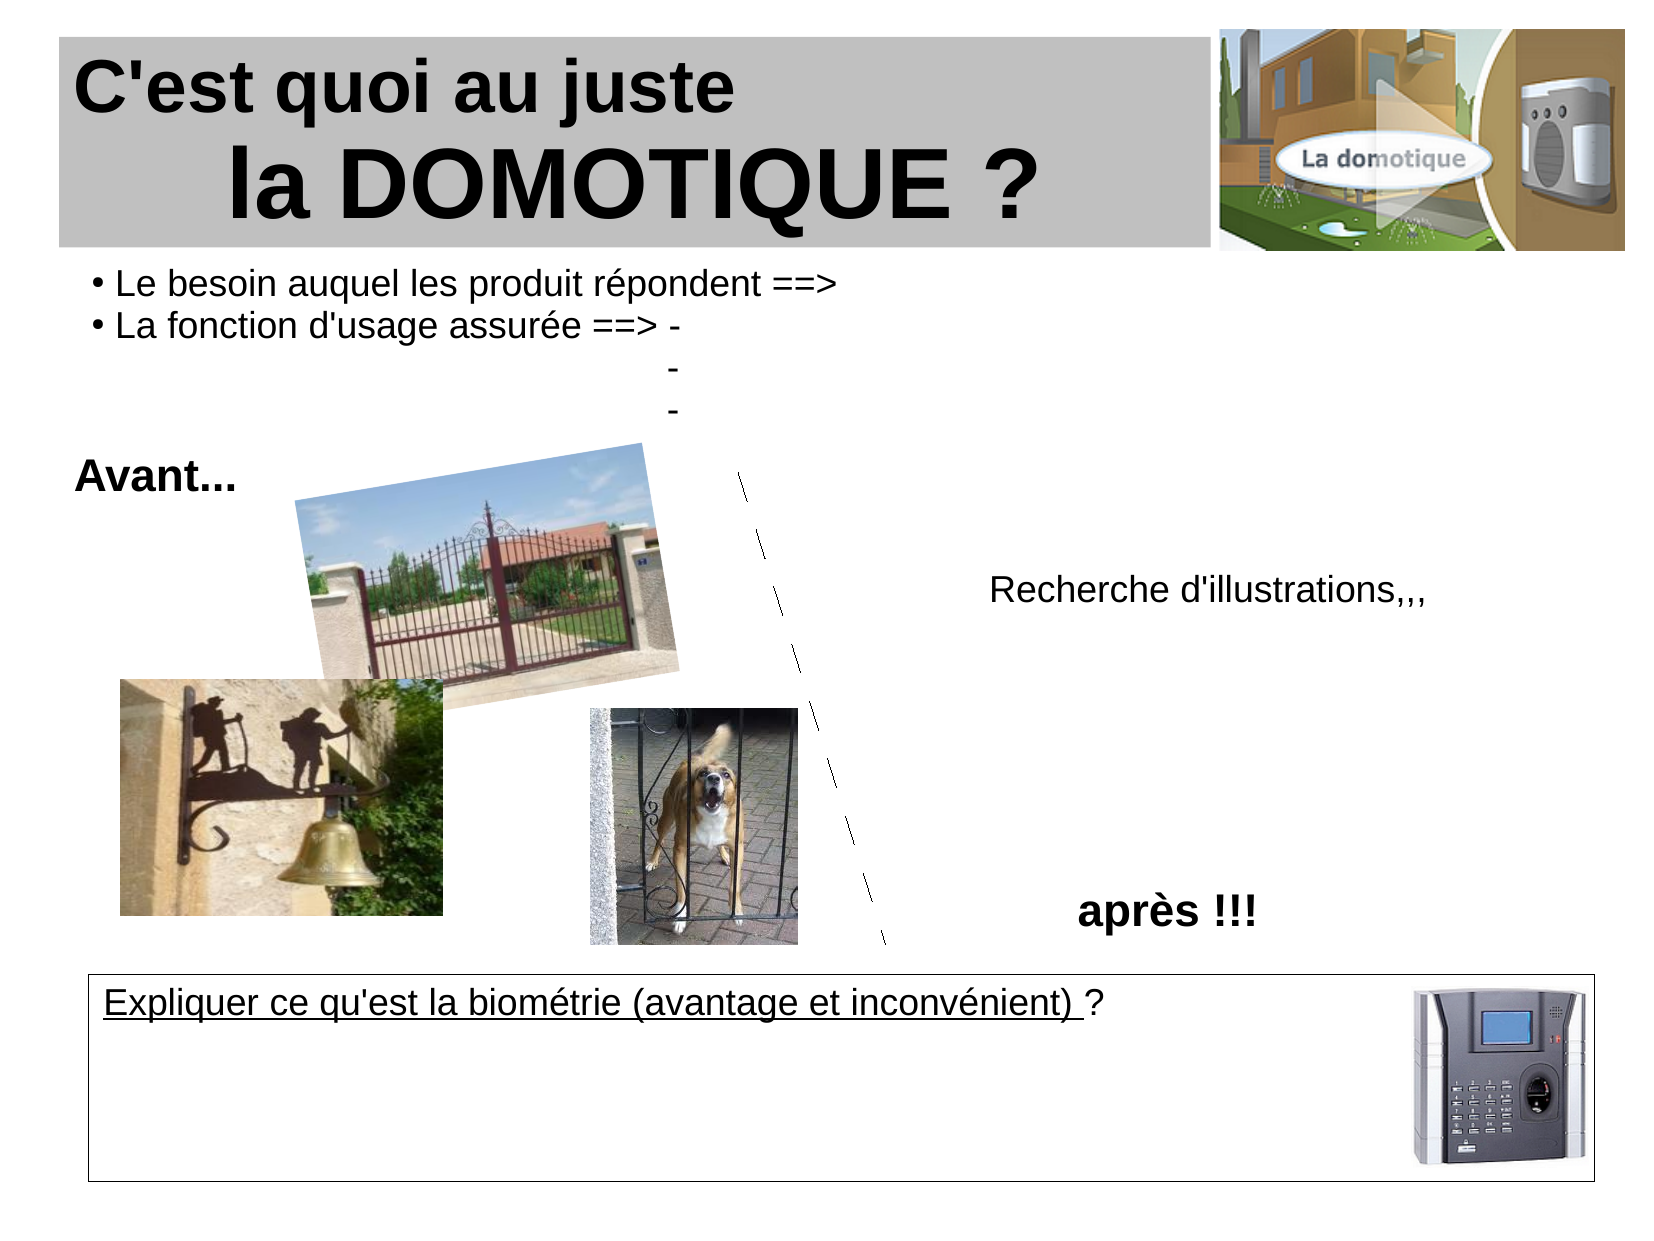

C'est quoi au juste
la DOMOTIQUE ?
 Le besoin auquel les produit répondent ==>
 La fonction d'usage assurée ==> -
 -
 -
Avant...
Recherche d'illustrations,,,
après !!!
Expliquer ce qu'est la biométrie (avantage et inconvénient) ?